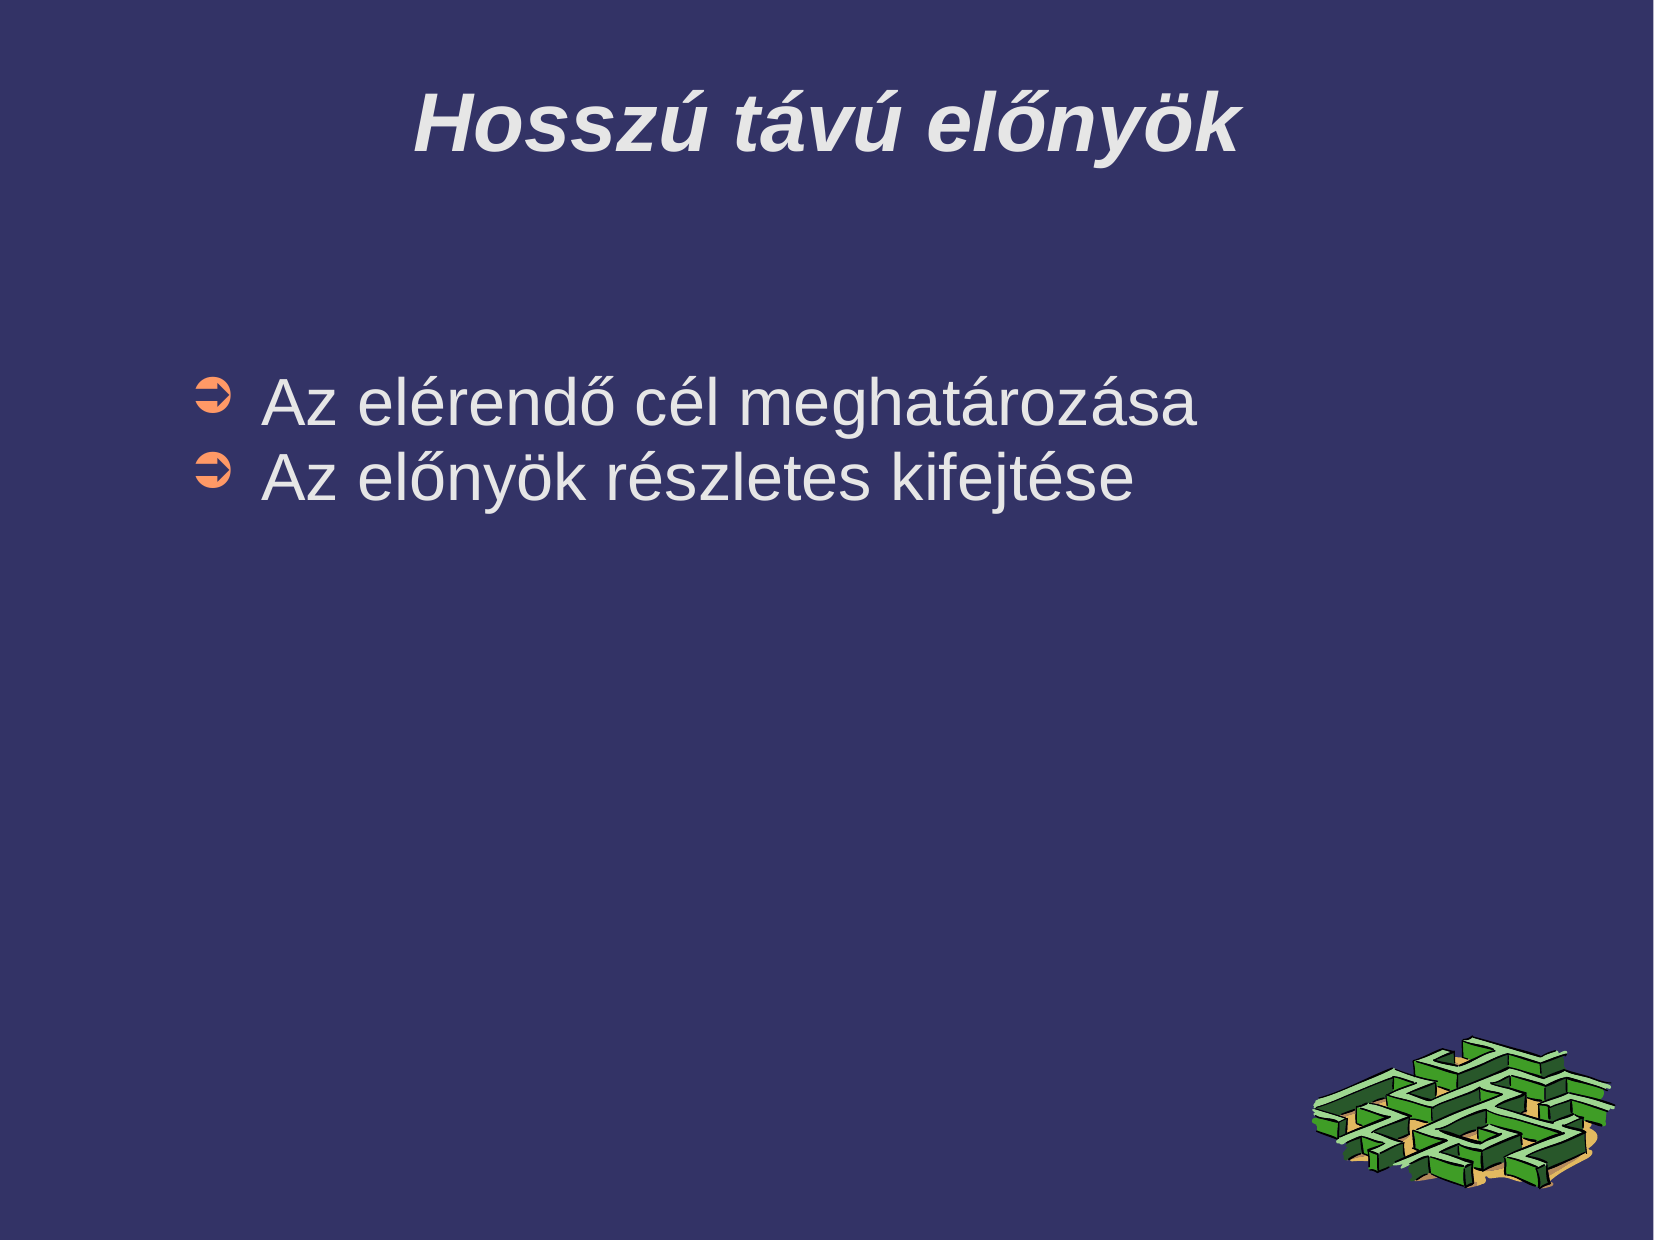

# Hosszú távú előnyök
Az elérendő cél meghatározása
Az előnyök részletes kifejtése